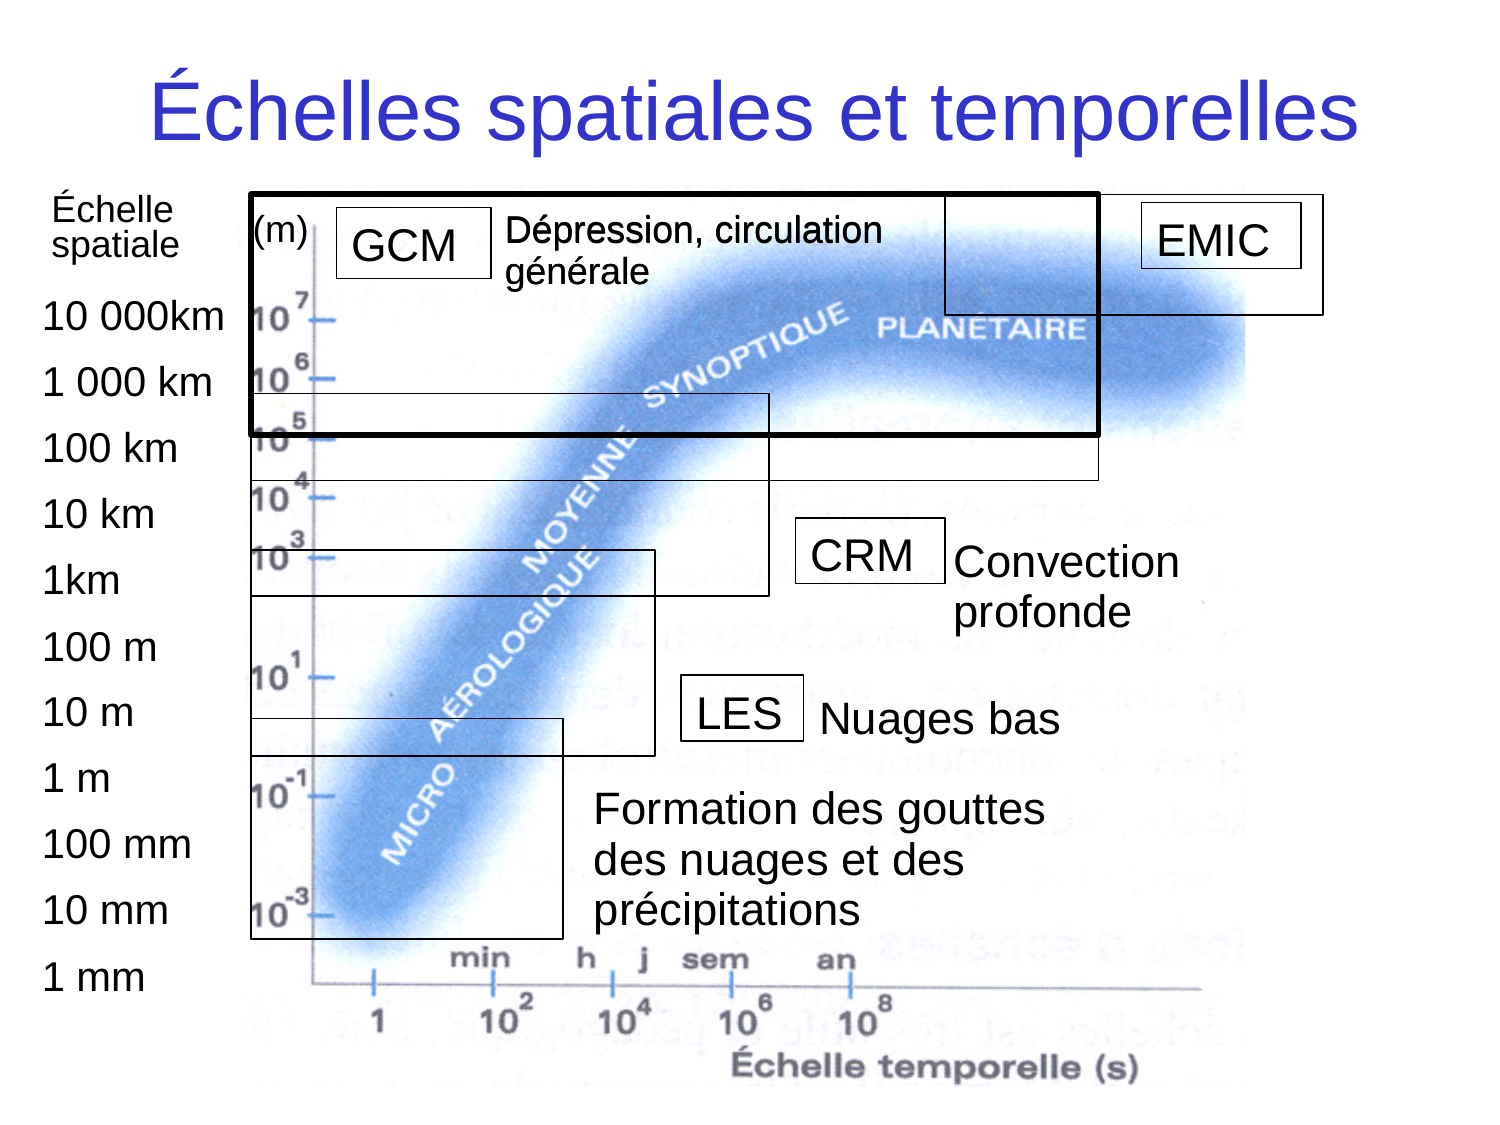

Échelles spatiales et temporelles
Échelle
spatiale
(m)
10 000km
1 000 km
100 km
10 km
1km
100 m
10 m
1 m
100 mm
10 mm
1 mm
Dépression, circulation générale
Dépression, circulation générale
GCM
EMIC
CRM
Convection profonde
LES
Nuages bas
Formation des gouttes des nuages et des précipitations